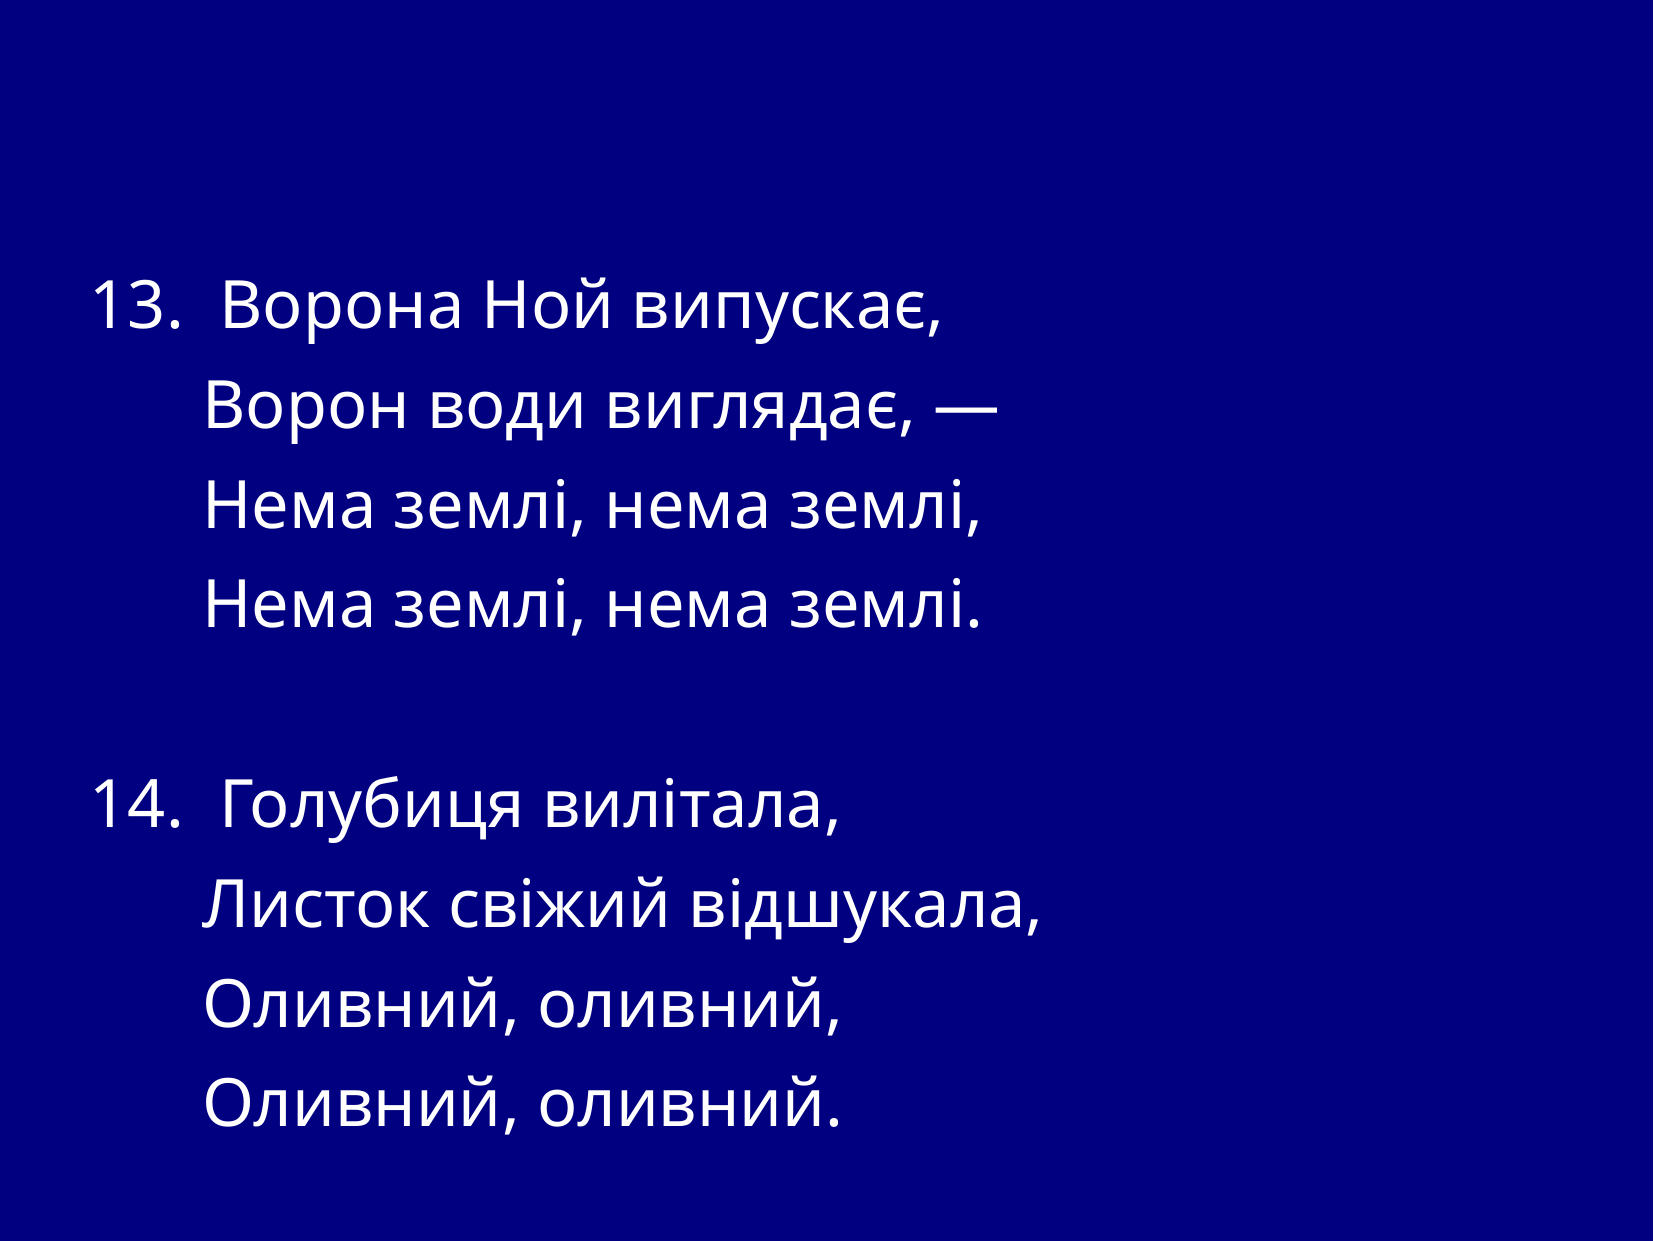

13.	 Ворона Ной випускає,
	Ворон води виглядає, ―
	Нема землі, нема землі,
	Нема землі, нема землі.
14.	 Голубиця вилітала,
	Листок свіжий відшукала,
	Оливний, оливний,
	Оливний, оливний.